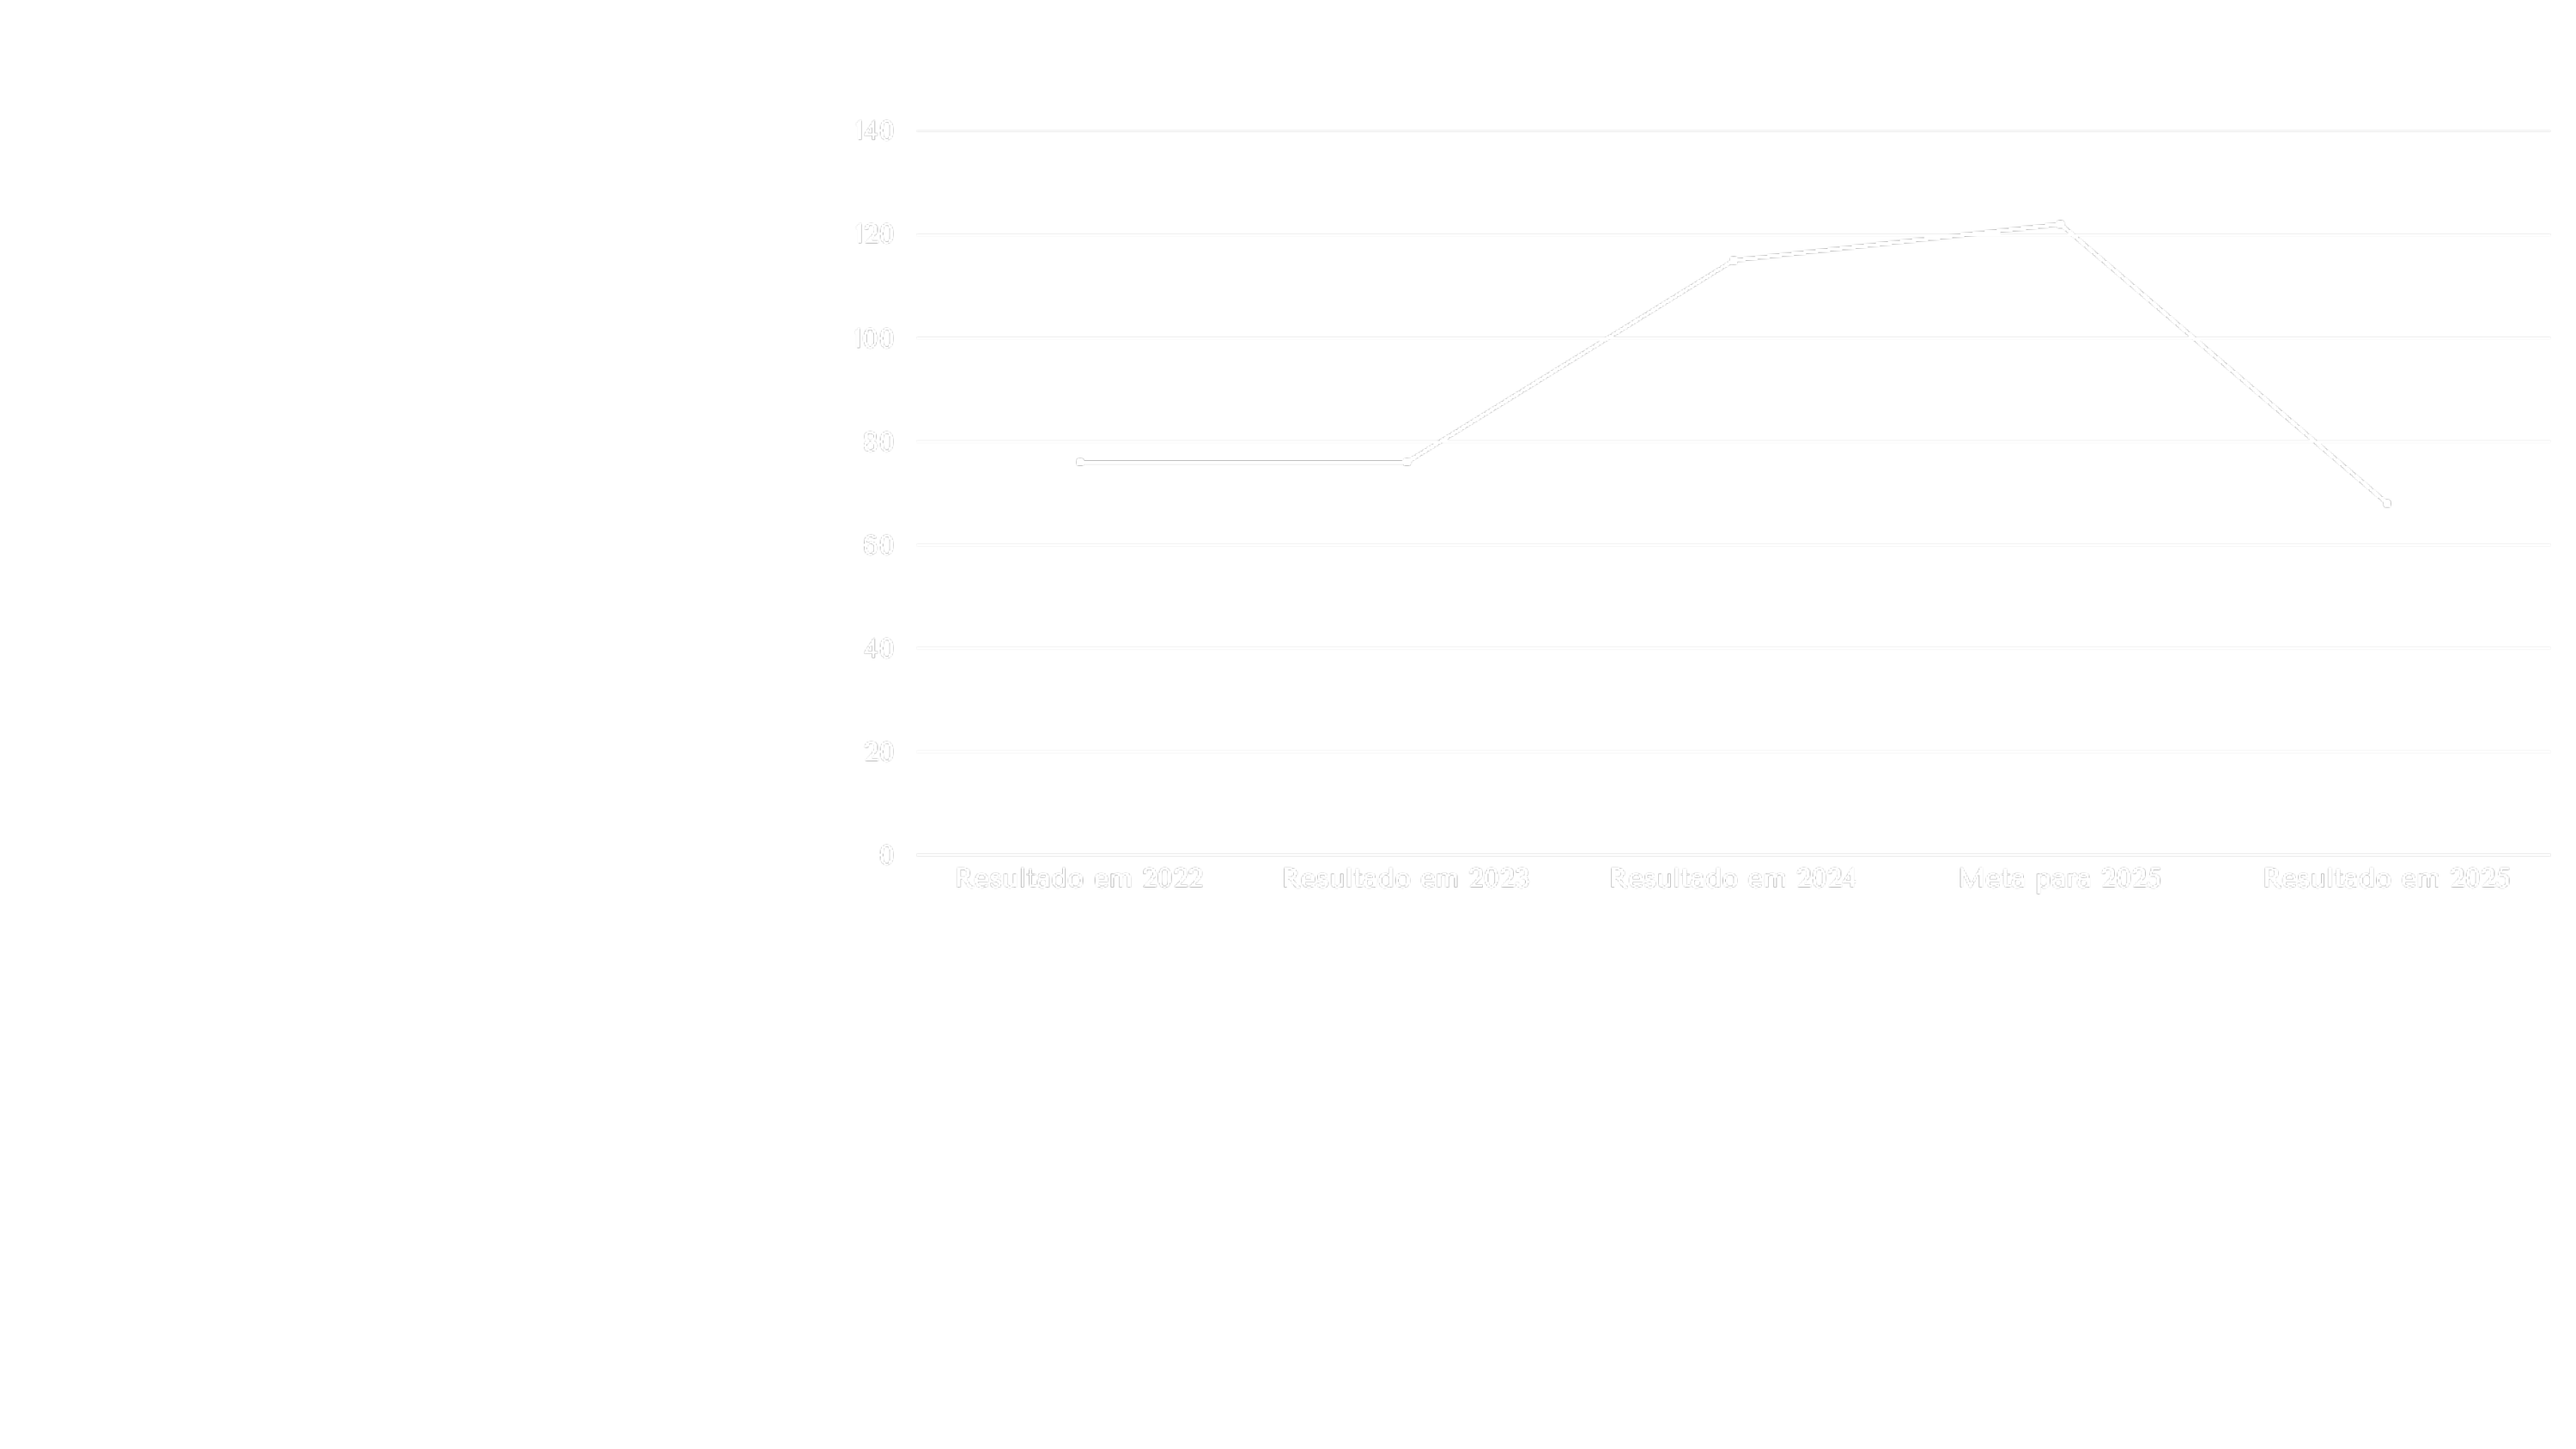

Indicador - Quantidade de resíduos de saúde.
Unidade de medida: Litros
Definição da Meta Aumentar anualmente a correta destinação de resíduos de saúde em 5%, considerando o ano de 2023.
Resultado 2022 - 76
Resultado 2023 - 76,28
Resultado em 2024 - 115
Meta para 2025 - 122
Resultado em 2025 - 68,14